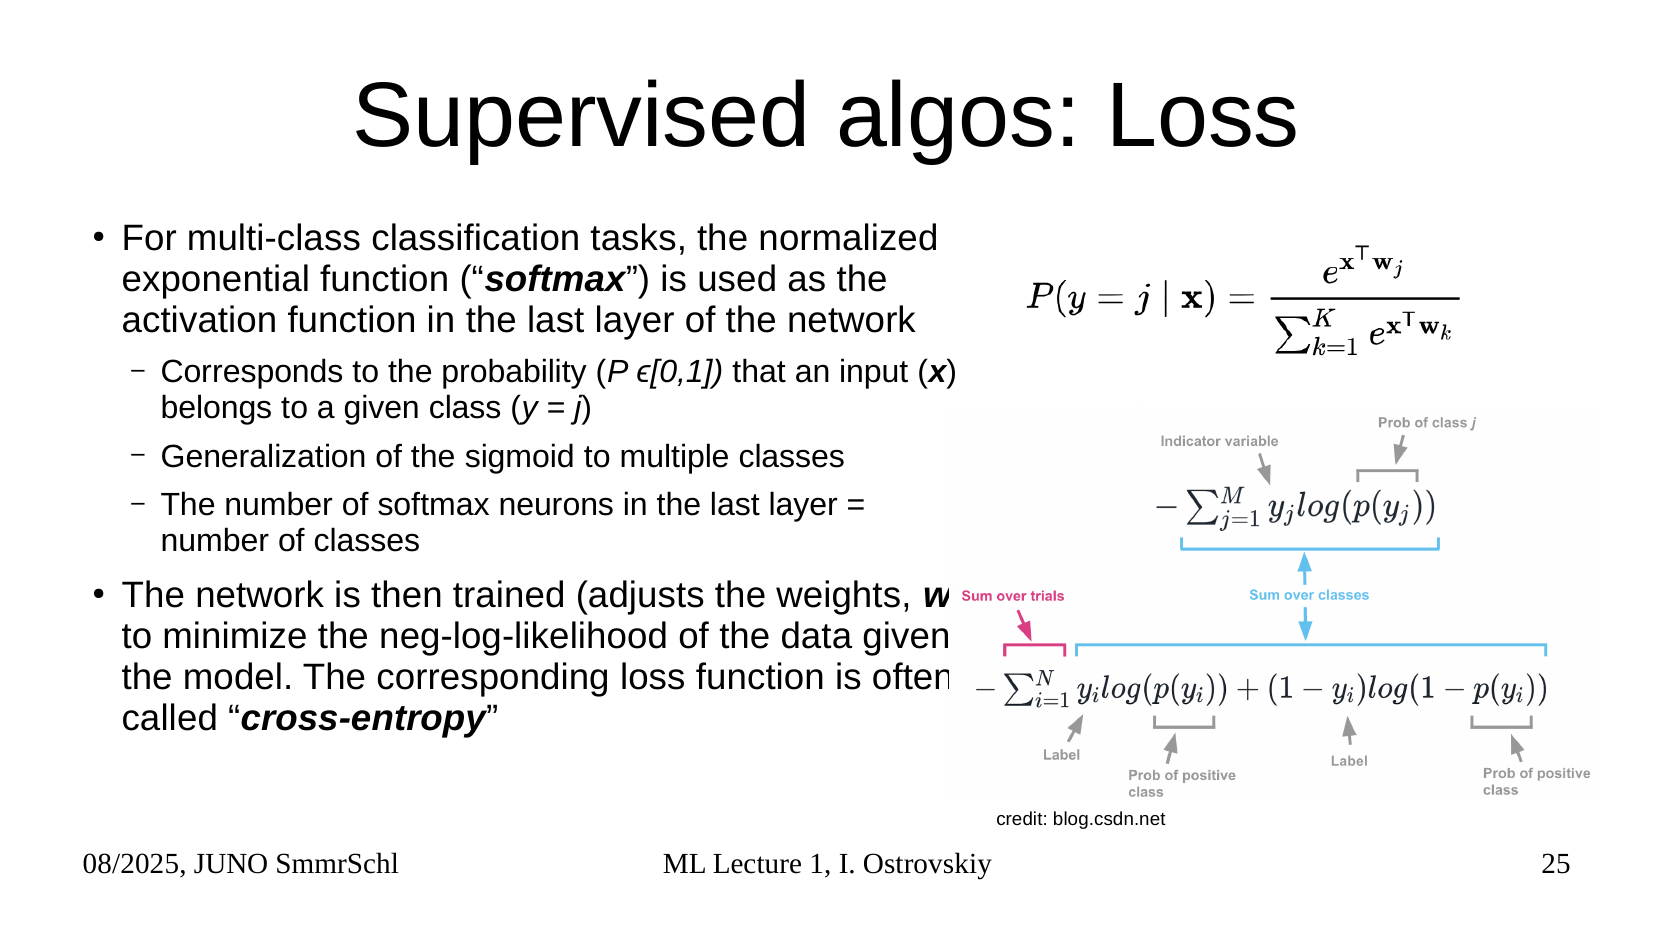

# Supervised algos: Loss
For multi-class classification tasks, the normalized exponential function (“softmax”) is used as the activation function in the last layer of the network
Corresponds to the probability (P ϵ[0,1]) that an input (x) belongs to a given class (y = j)
Generalization of the sigmoid to multiple classes
The number of softmax neurons in the last layer = number of classes
The network is then trained (adjusts the weights, w) to minimize the neg-log-likelihood of the data given the model. The corresponding loss function is often called “cross-entropy”
credit: blog.csdn.net
08/2025, JUNO SmmrSchl
ML Lecture 1, I. Ostrovskiy
25